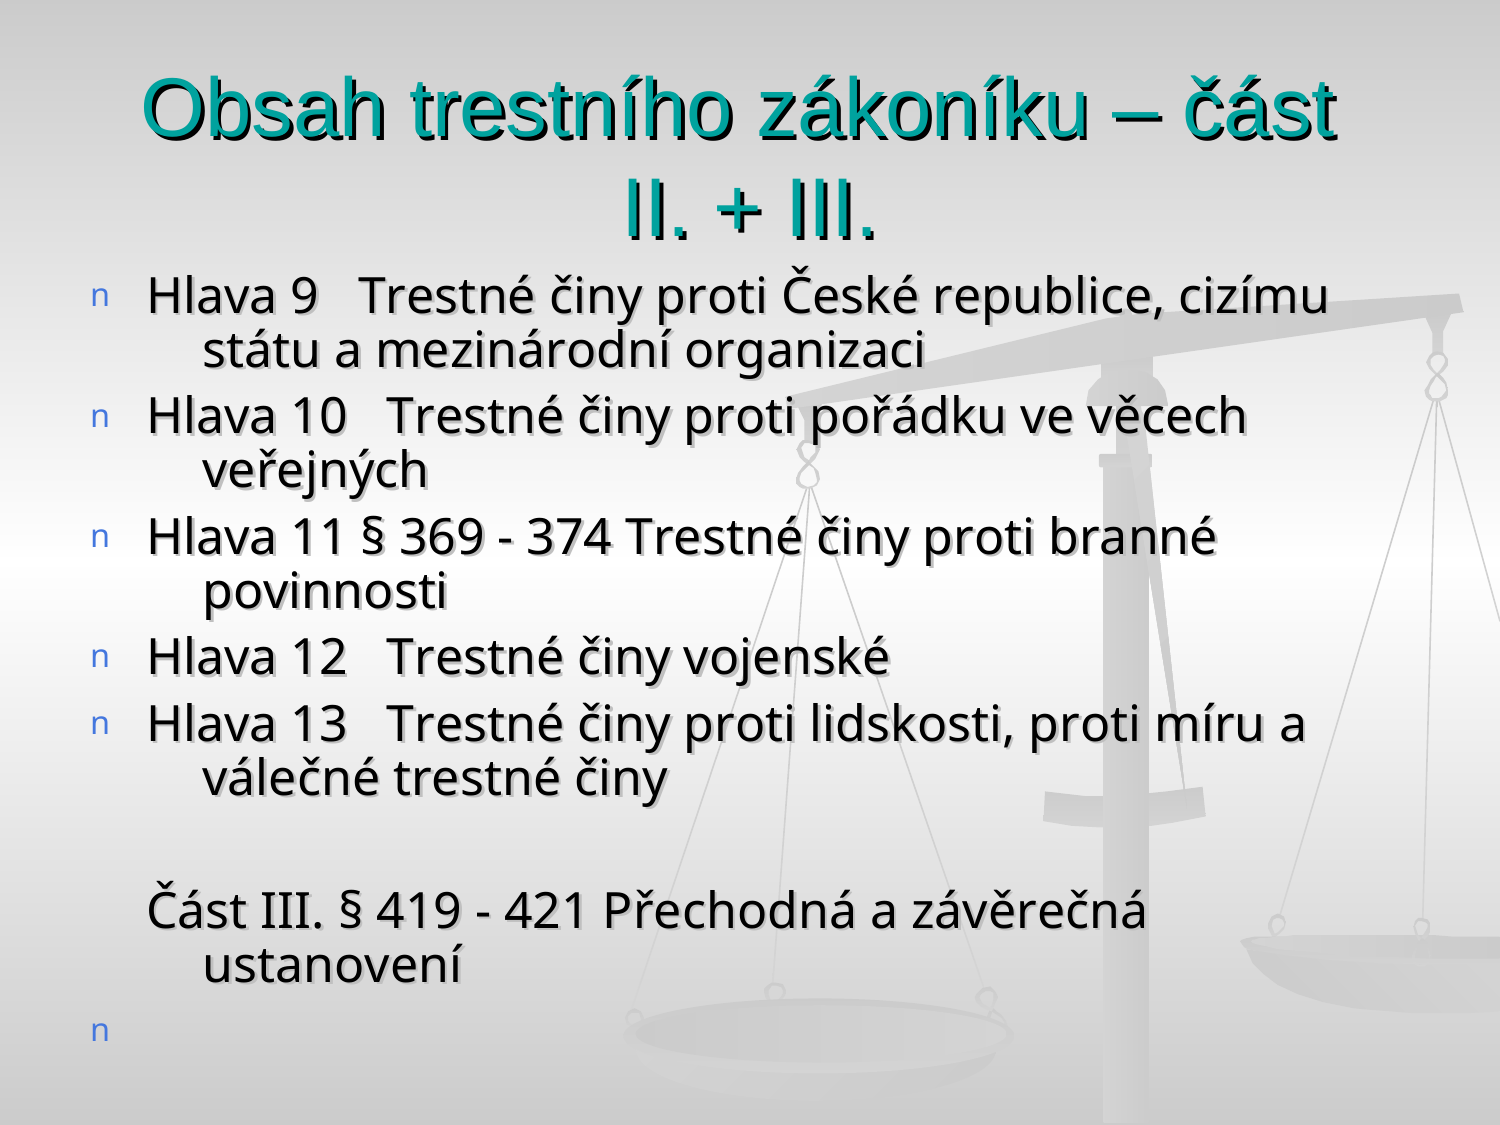

# Obsah trestního zákoníku – část II. + III.
Hlava 9   Trestné činy proti České republice, cizímu státu a mezinárodní organizaci
Hlava 10   Trestné činy proti pořádku ve věcech veřejných
Hlava 11 § 369 - 374 Trestné činy proti branné povinnosti
Hlava 12   Trestné činy vojenské
Hlava 13   Trestné činy proti lidskosti, proti míru a válečné trestné činy
Část III. § 419 - 421 Přechodná a závěrečná ustanovení